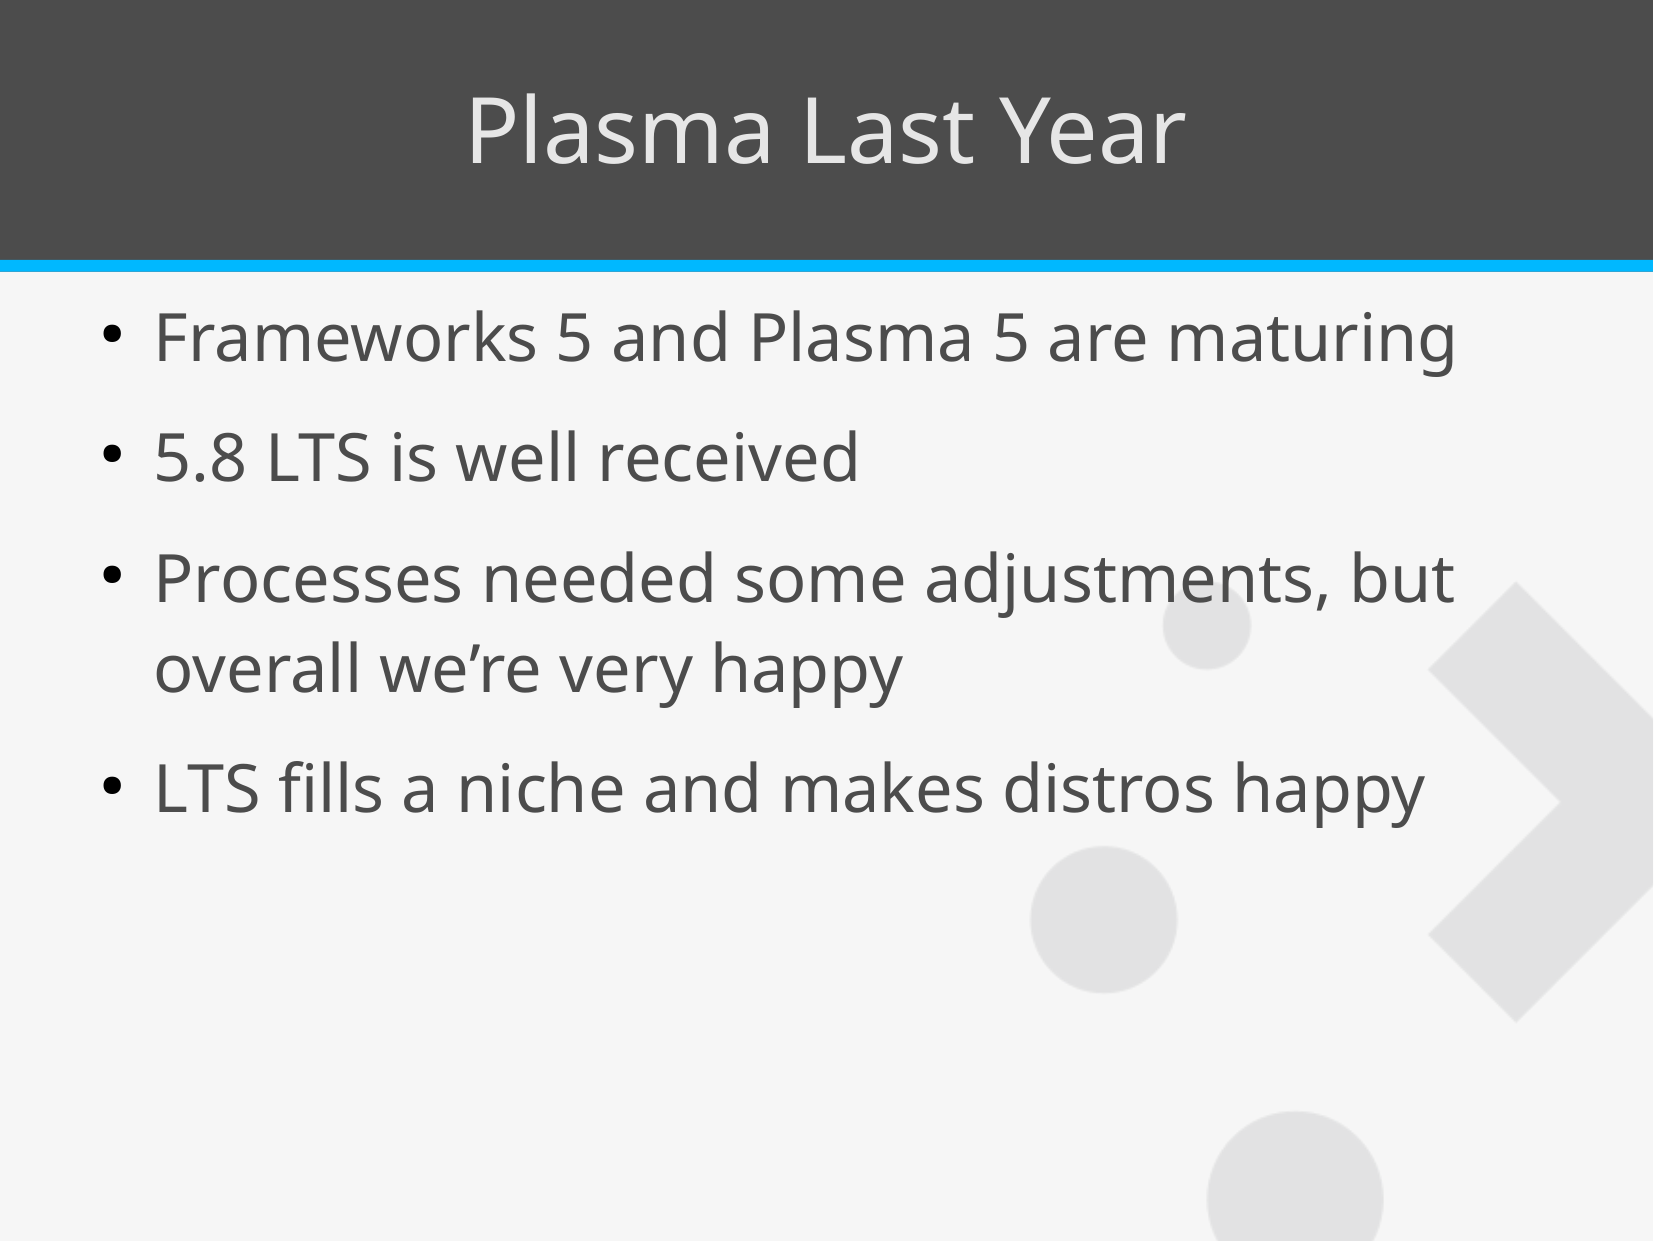

# Plasma Last Year
Frameworks 5 and Plasma 5 are maturing
5.8 LTS is well received
Processes needed some adjustments, but overall we’re very happy
LTS fills a niche and makes distros happy